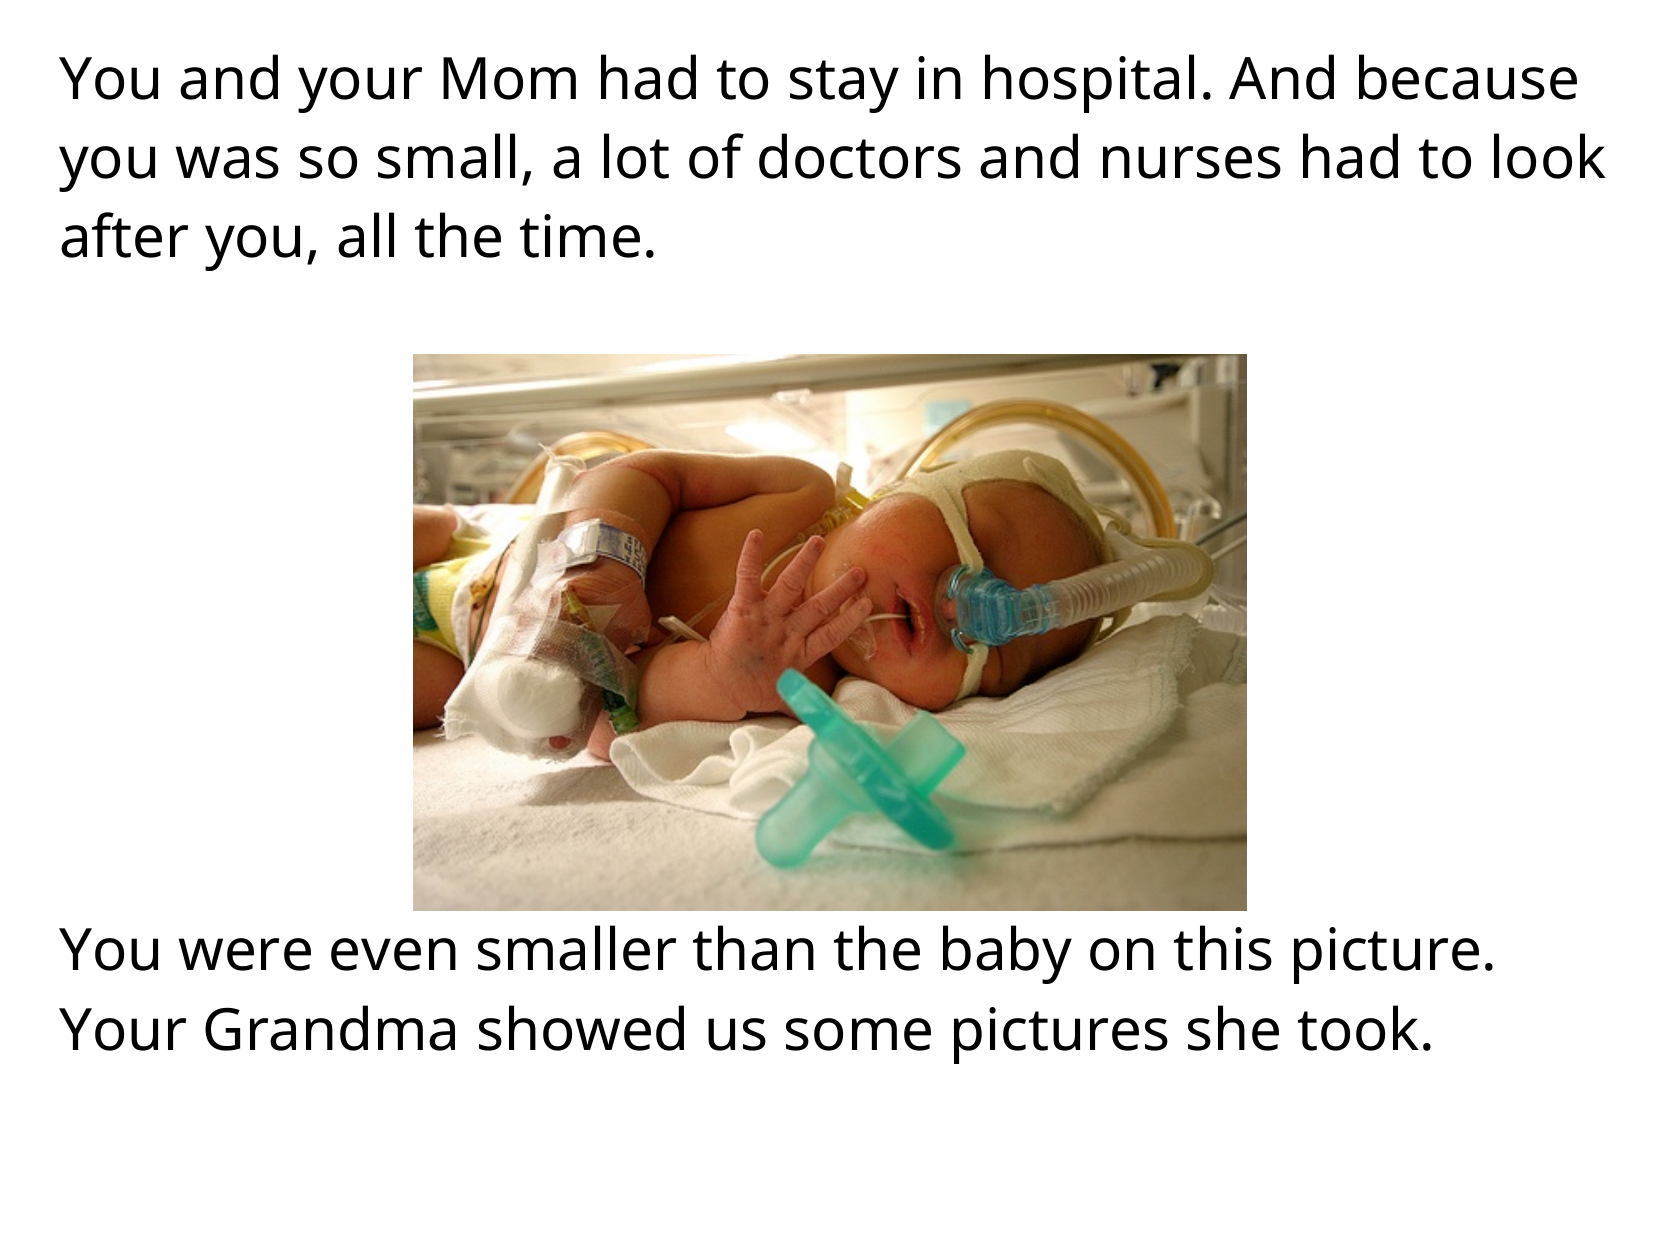

You and your Mom had to stay in hospital. And because
you was so small, a lot of doctors and nurses had to look
after you, all the time.
You were even smaller than the baby on this picture.
Your Grandma showed us some pictures she took.